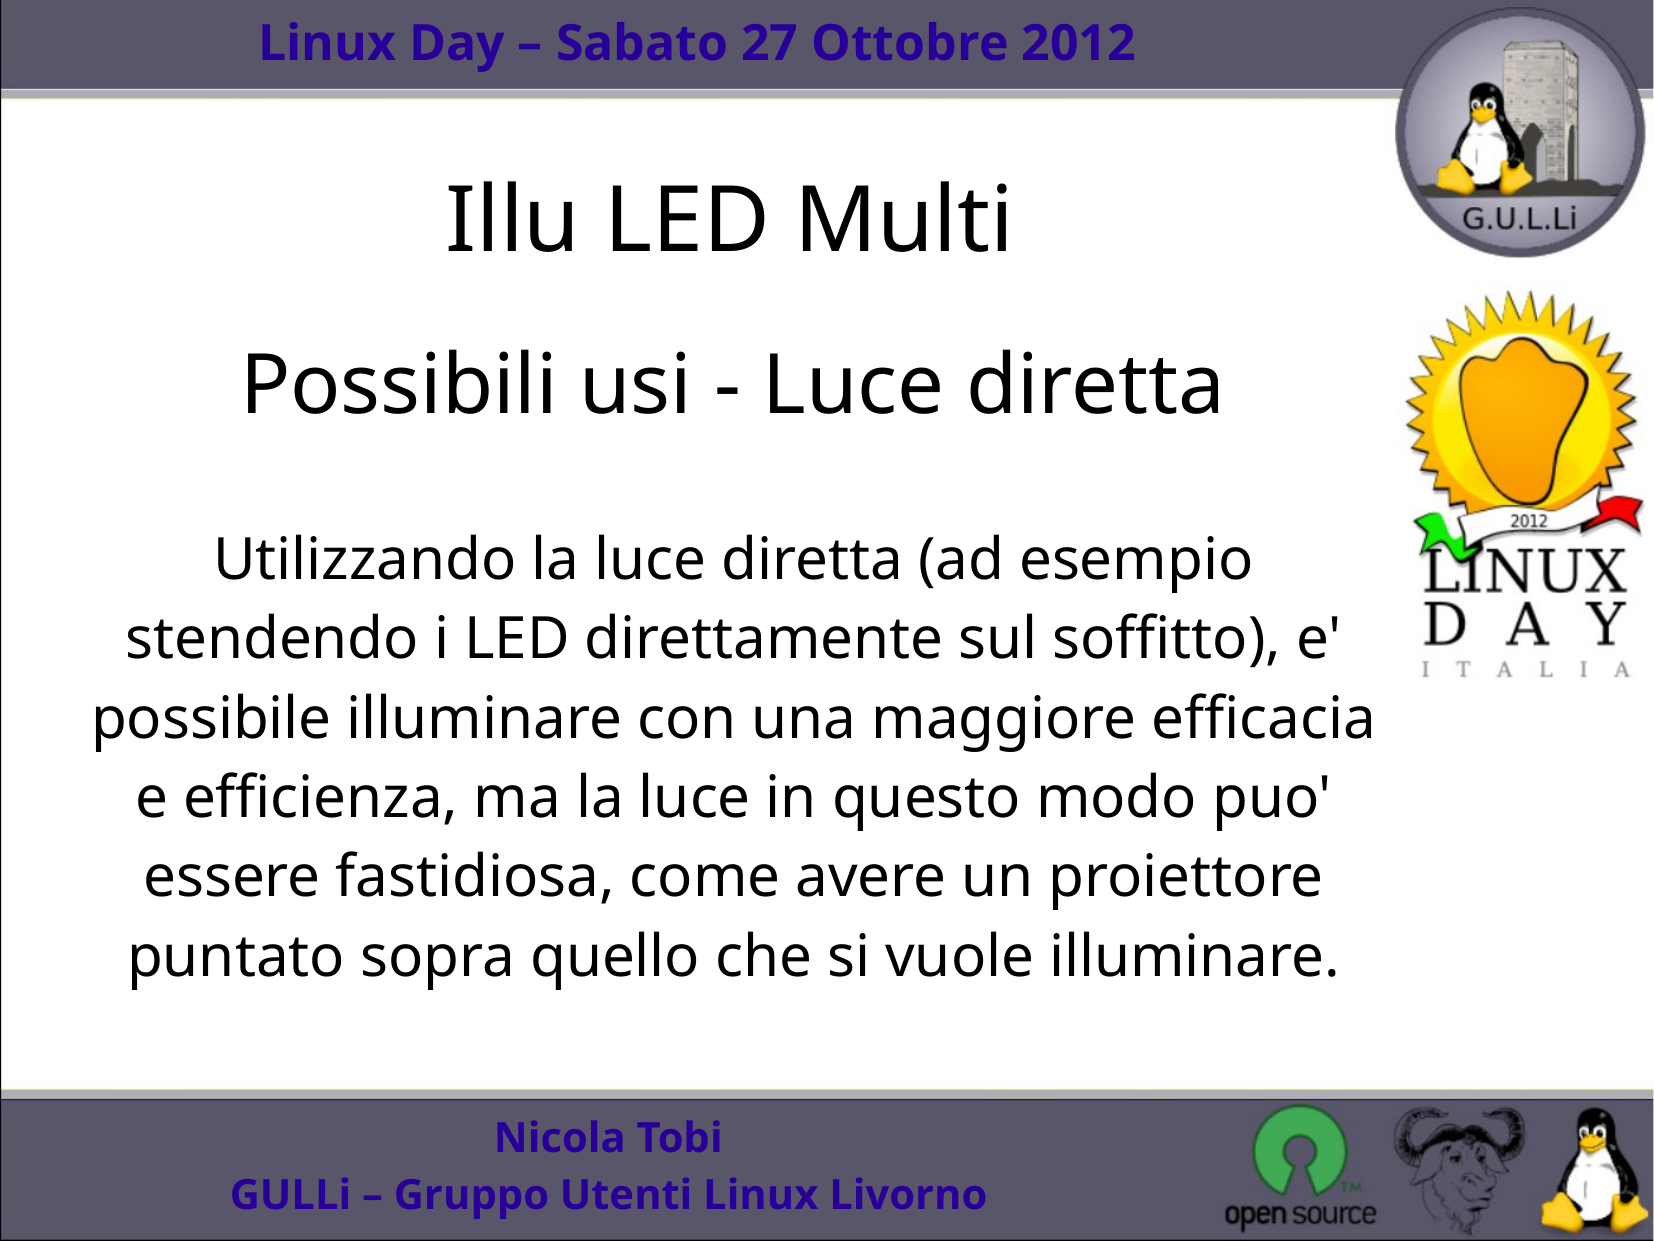

Linux Day – Sabato 27 Ottobre 2012
# Illu LED Multi
Possibili usi - Luce diretta
Utilizzando la luce diretta (ad esempio stendendo i LED direttamente sul soffitto), e' possibile illuminare con una maggiore efficacia e efficienza, ma la luce in questo modo puo' essere fastidiosa, come avere un proiettore puntato sopra quello che si vuole illuminare.
Nicola Tobi
GULLi – Gruppo Utenti Linux Livorno